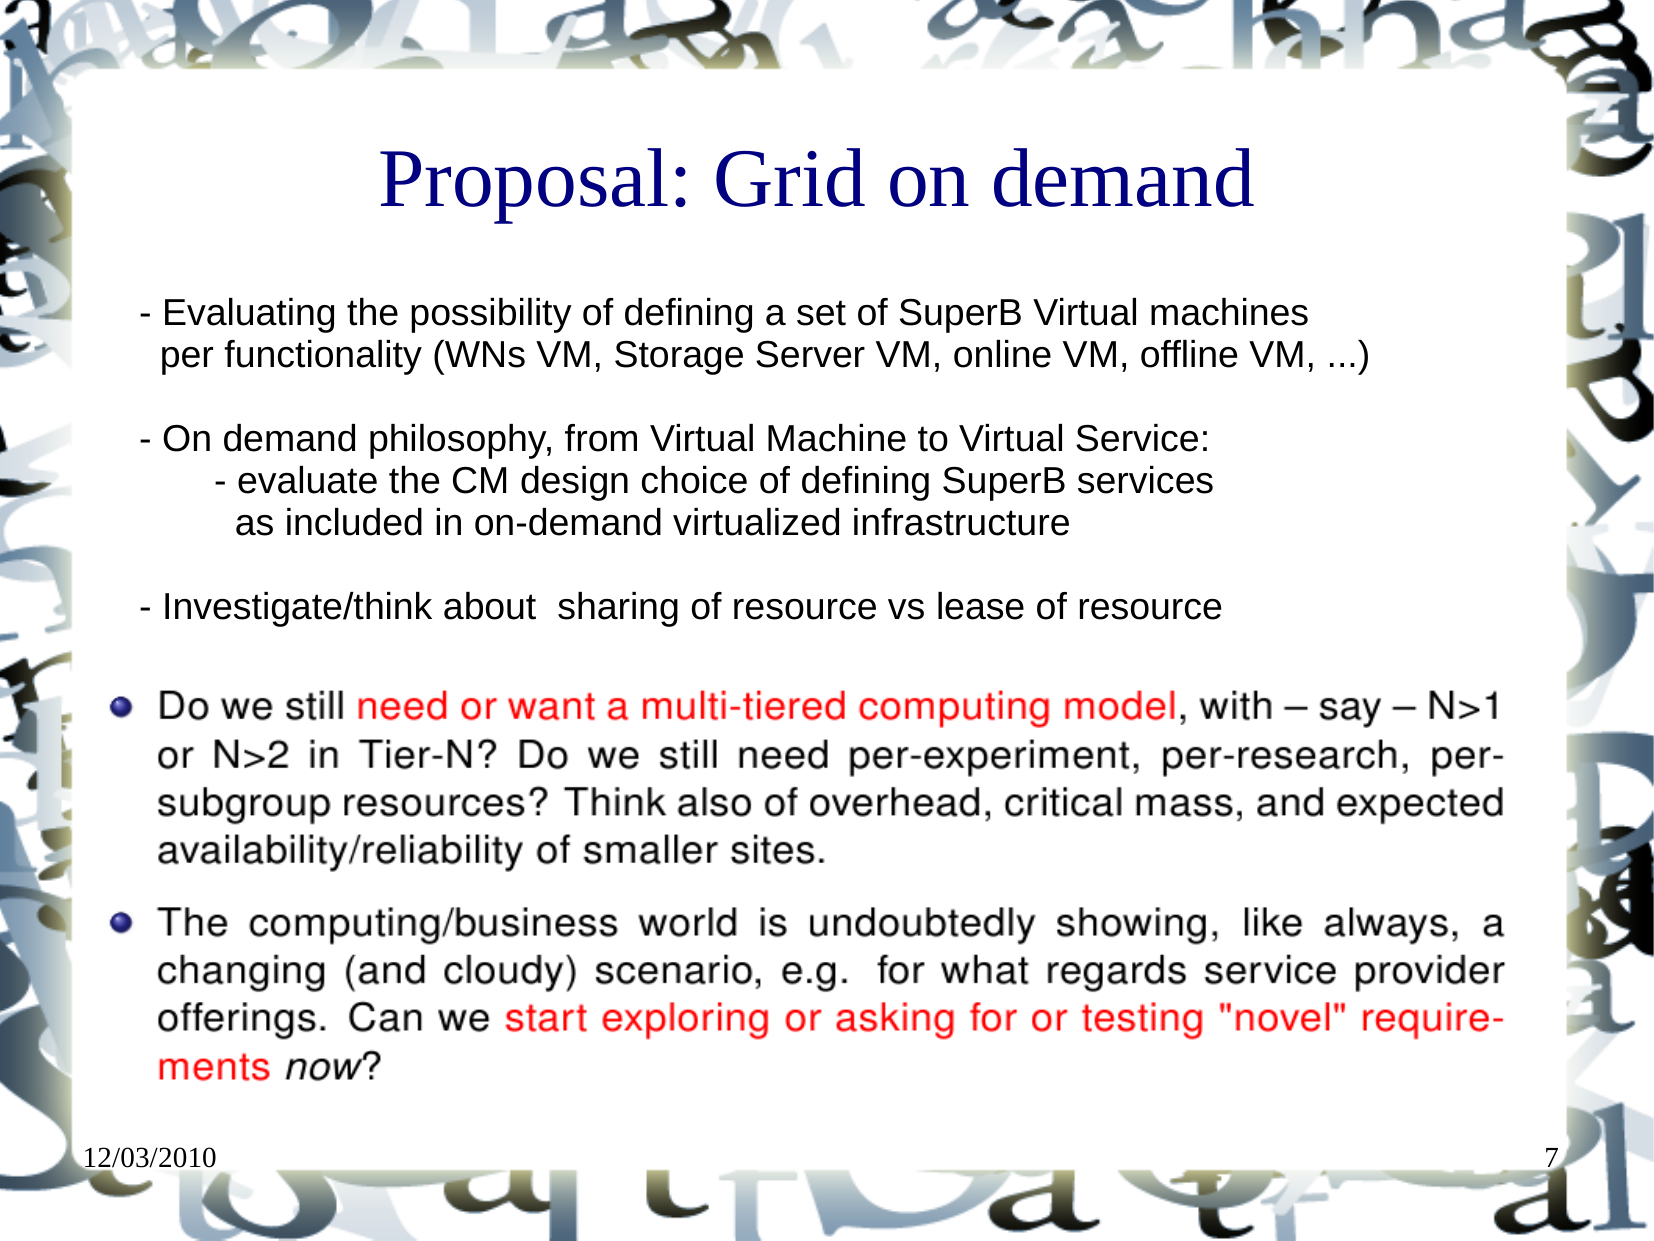

Proposal: Grid on demand
- Evaluating the possibility of defining a set of SuperB Virtual machines
 per functionality (WNs VM, Storage Server VM, online VM, offline VM, ...)
- On demand philosophy, from Virtual Machine to Virtual Service:
	- evaluate the CM design choice of defining SuperB services
	 as included in on-demand virtualized infrastructure
- Investigate/think about sharing of resource vs lease of resource
12/03/2010
7
- Evaluating the possibility of defining a set of SuperB Virtual achines
per functionality (WNs VM, Storage Server VM, online VM, offline, ...)
- On demand philosophy, from Virtual Machine to Virtual Service:
	- Evaluate the CM design choice of SuperB services as included in
 	 on demand virtualized infrastructure